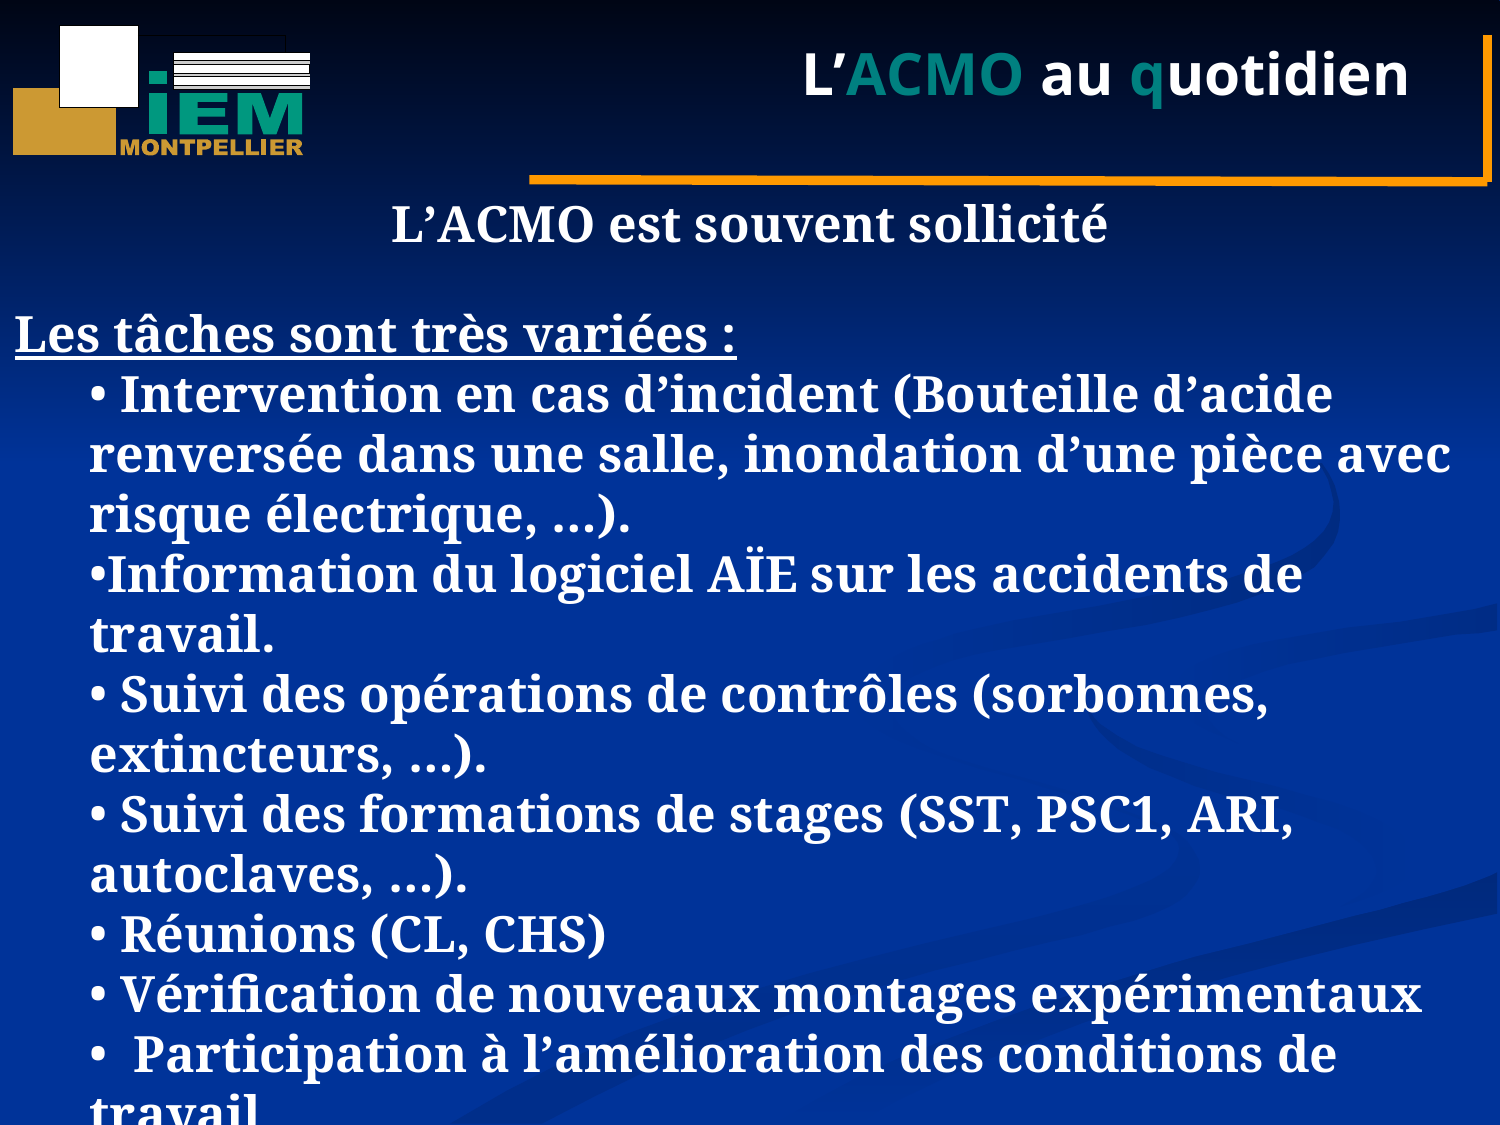

L’ACMO au quotidien
L’ACMO est souvent sollicité
Les tâches sont très variées :
 Intervention en cas d’incident (Bouteille d’acide renversée dans une salle, inondation d’une pièce avec risque électrique, …).
Information du logiciel AÏE sur les accidents de travail.
 Suivi des opérations de contrôles (sorbonnes, extincteurs, …).
 Suivi des formations de stages (SST, PSC1, ARI, autoclaves, …).
 Réunions (CL, CHS)
 Vérification de nouveaux montages expérimentaux
 Participation à l’amélioration des conditions de travail
 …